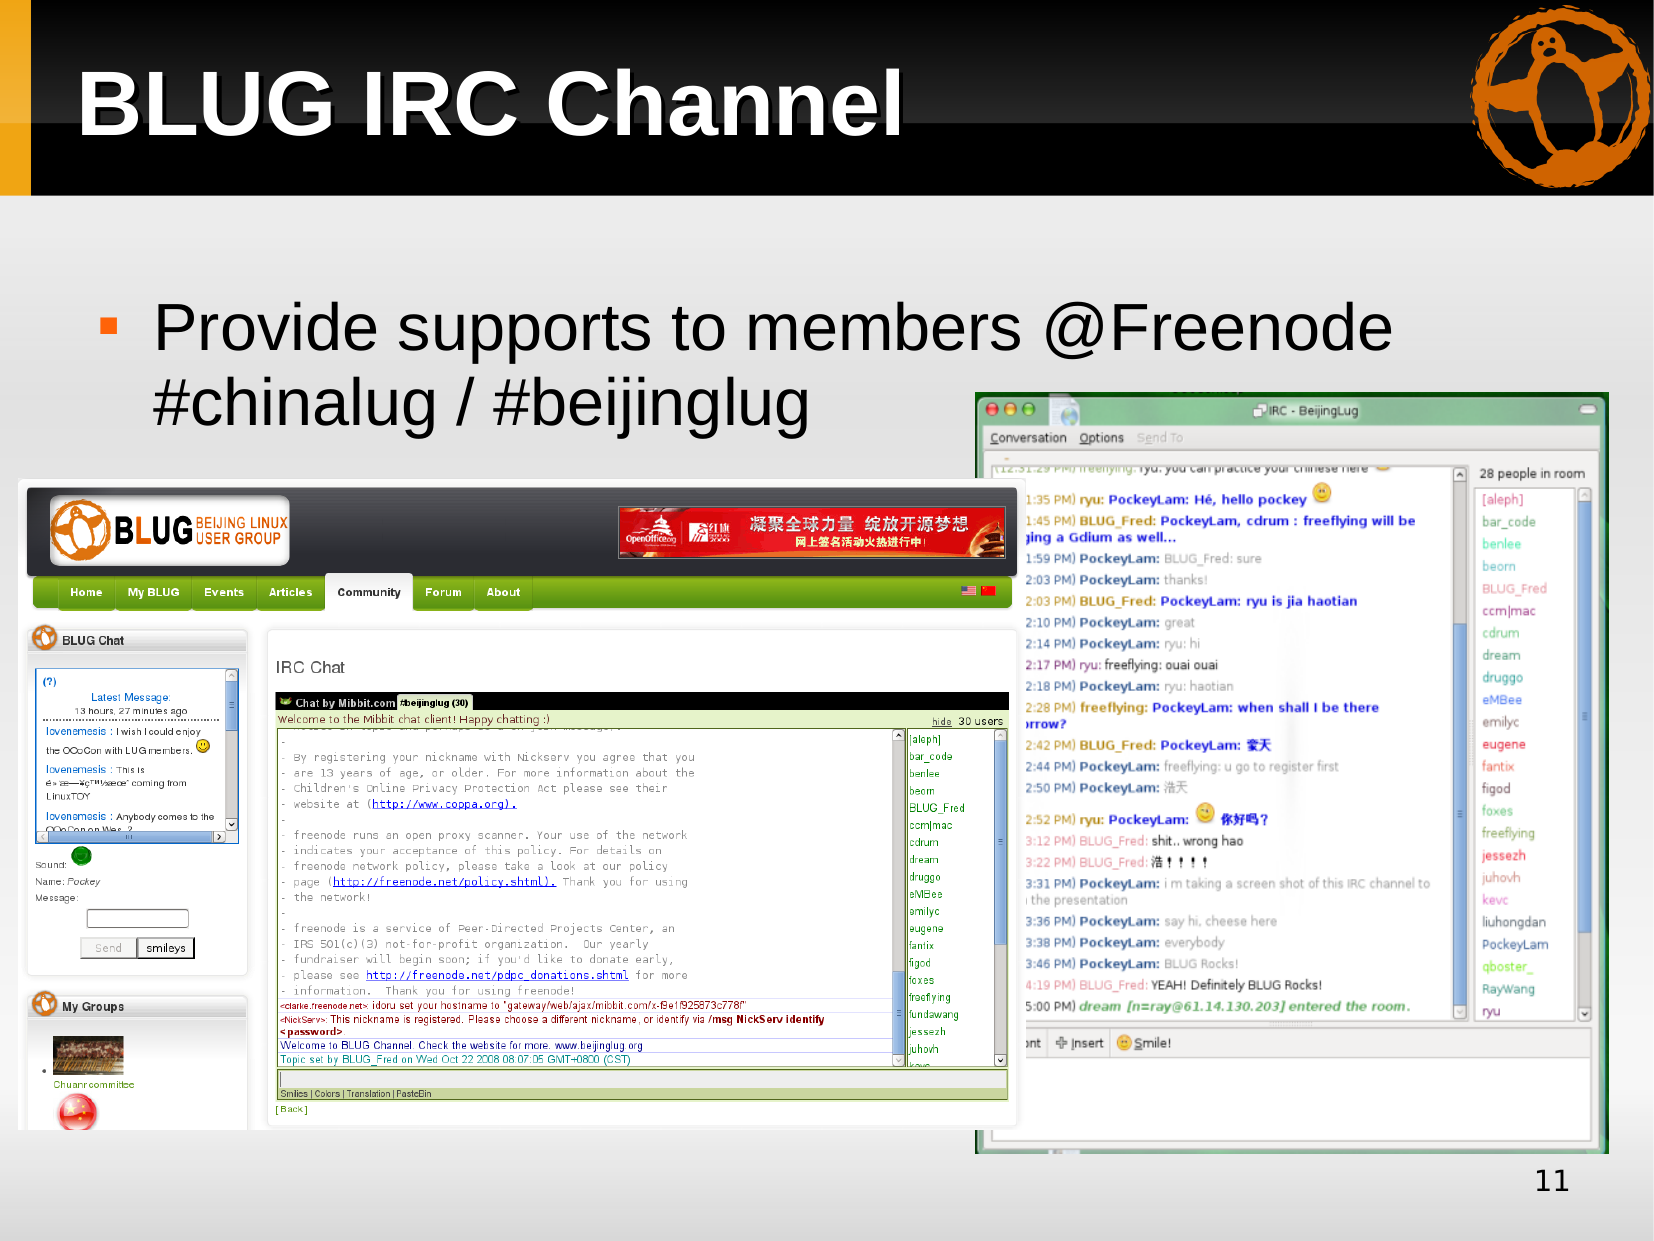

# BLUG IRC Channel
Provide supports to members @Freenode #chinalug / #beijinglug
11